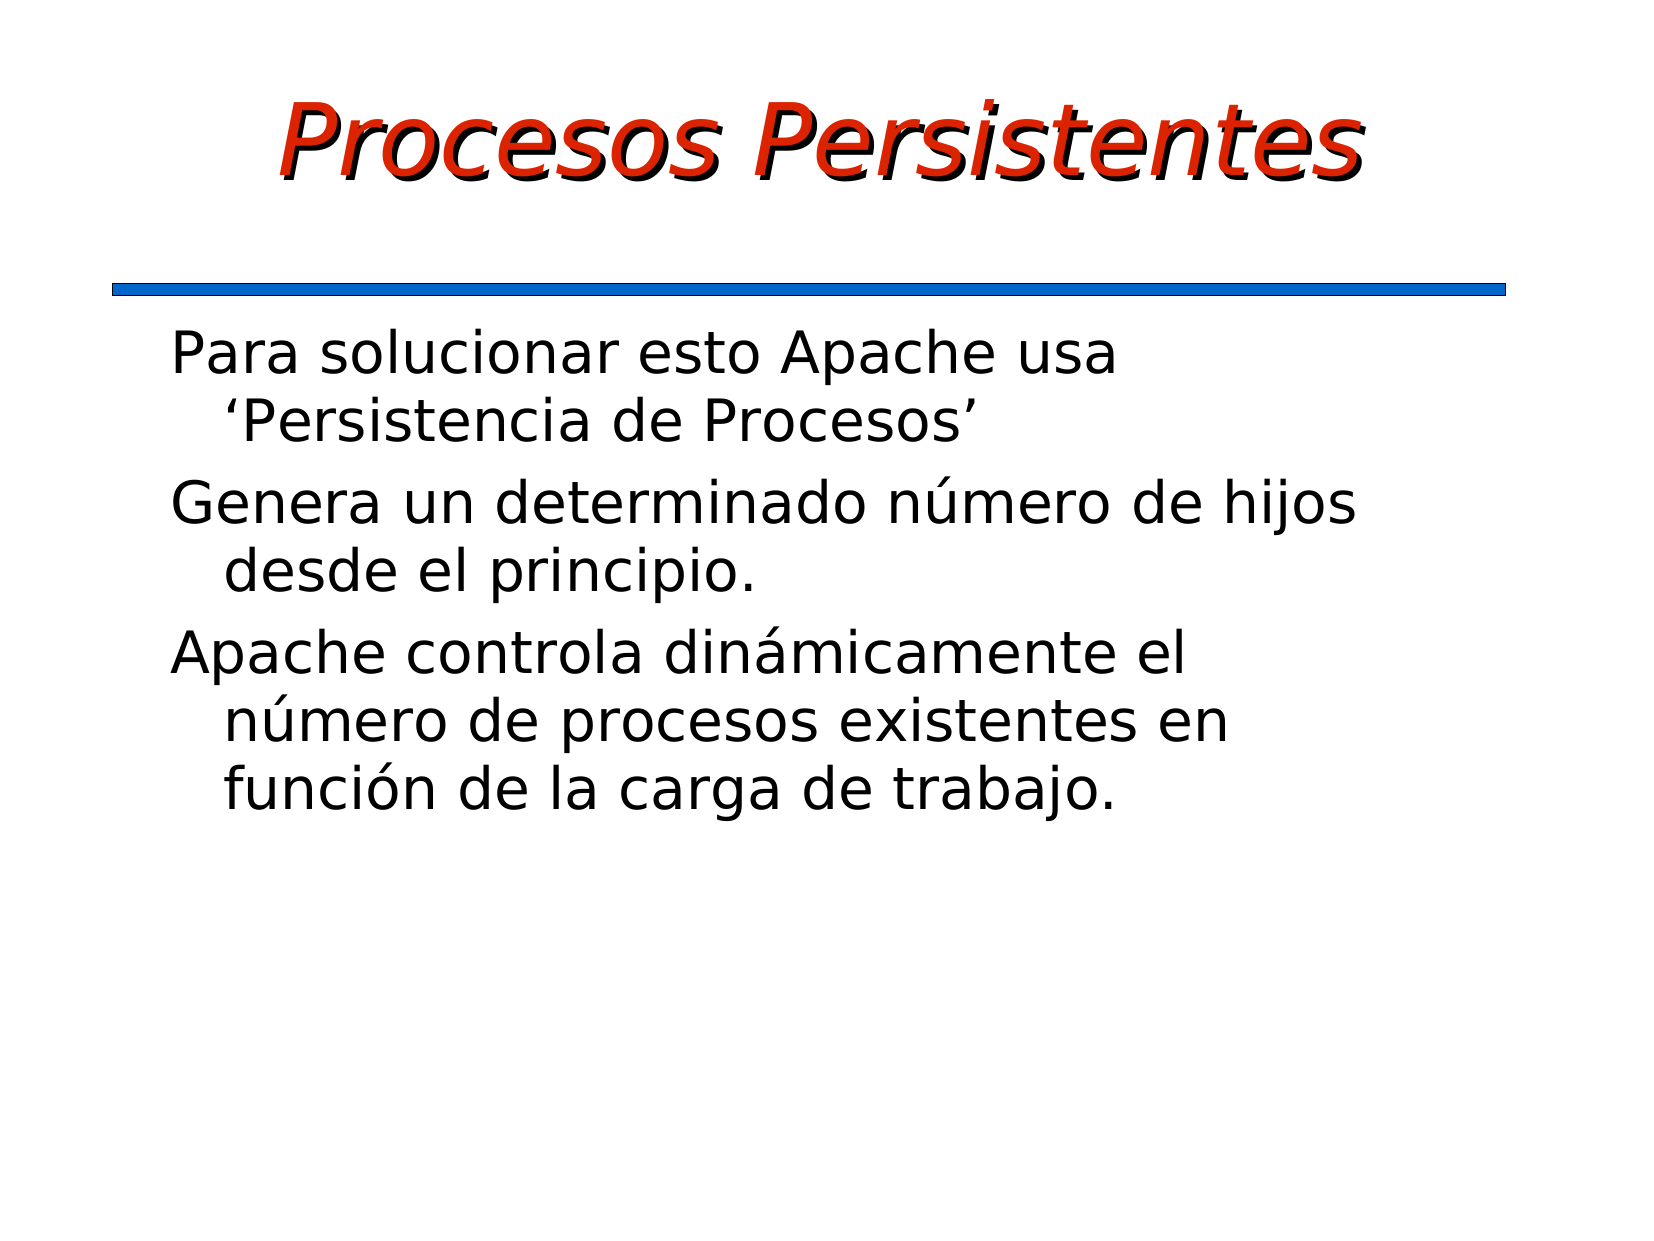

# Procesos Persistentes
Para solucionar esto Apache usa ‘Persistencia de Procesos’
Genera un determinado número de hijos desde el principio.
Apache controla dinámicamente el número de procesos existentes en función de la carga de trabajo.